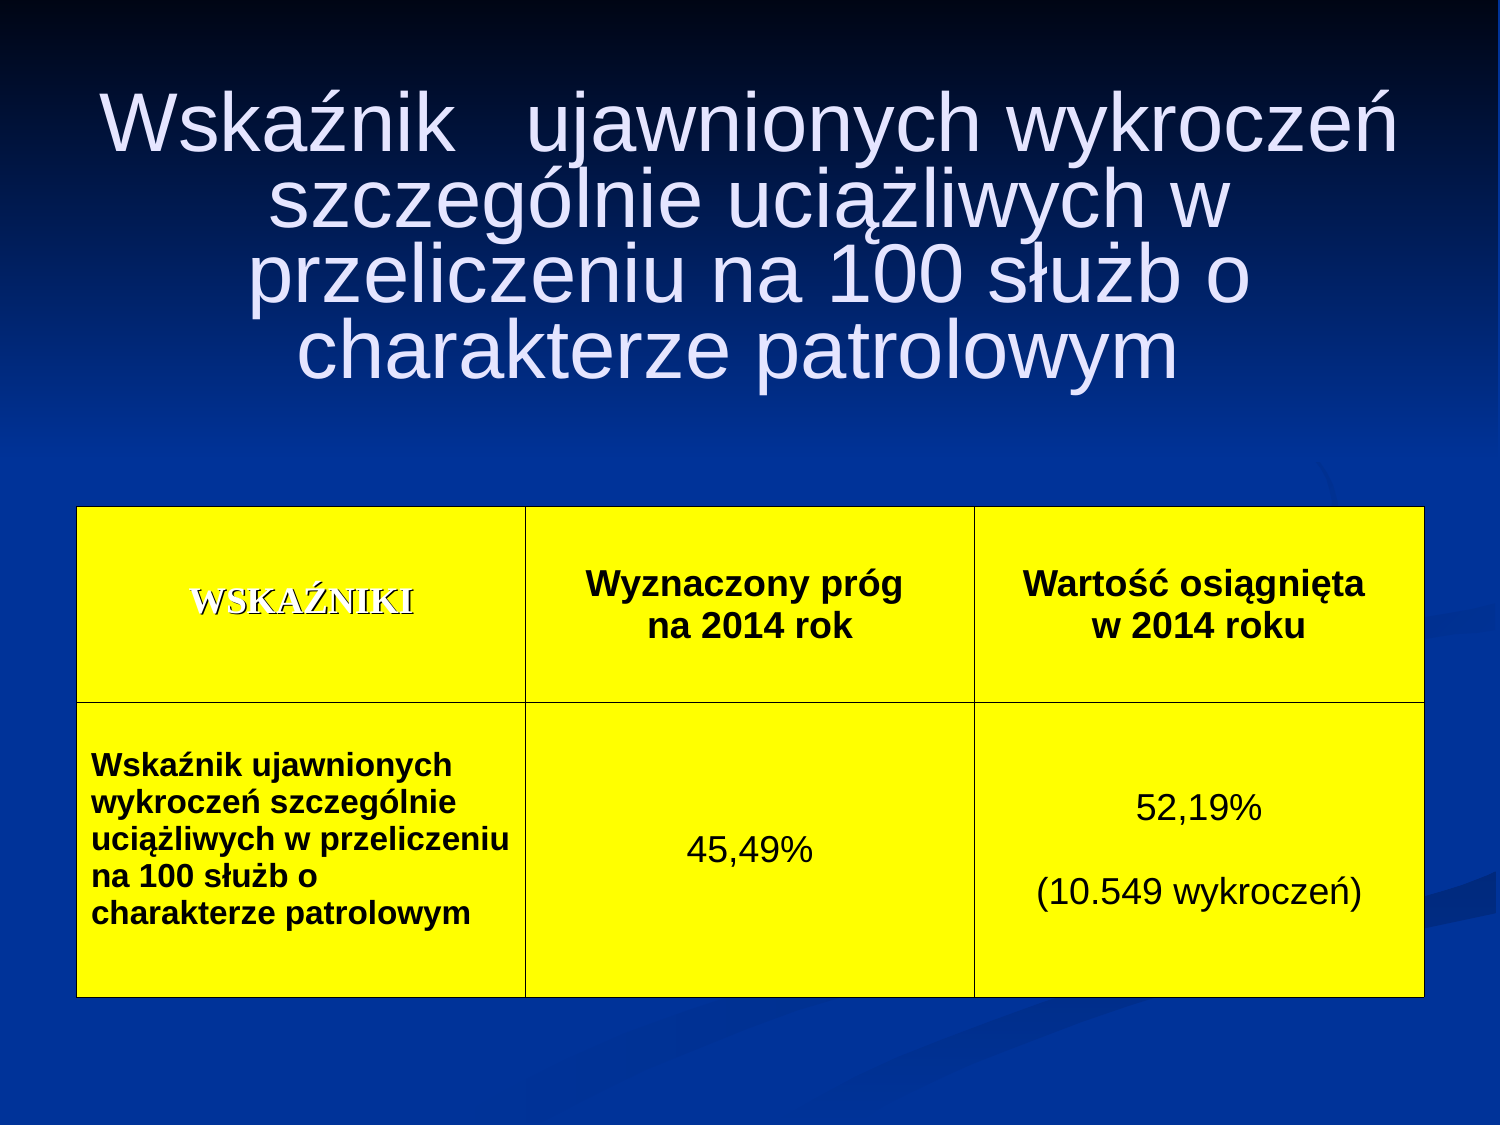

# Wskaźnik ujawnionych wykroczeń szczególnie uciążliwych w przeliczeniu na 100 służb o charakterze patrolowym
| WSKAŹNIKI | Wyznaczony próg na 2014 rok | Wartość osiągnięta w 2014 roku |
| --- | --- | --- |
| Wskaźnik ujawnionych wykroczeń szczególnie uciążliwych w przeliczeniu na 100 służb o charakterze patrolowym | 45,49% | 52,19% (10.549 wykroczeń) |